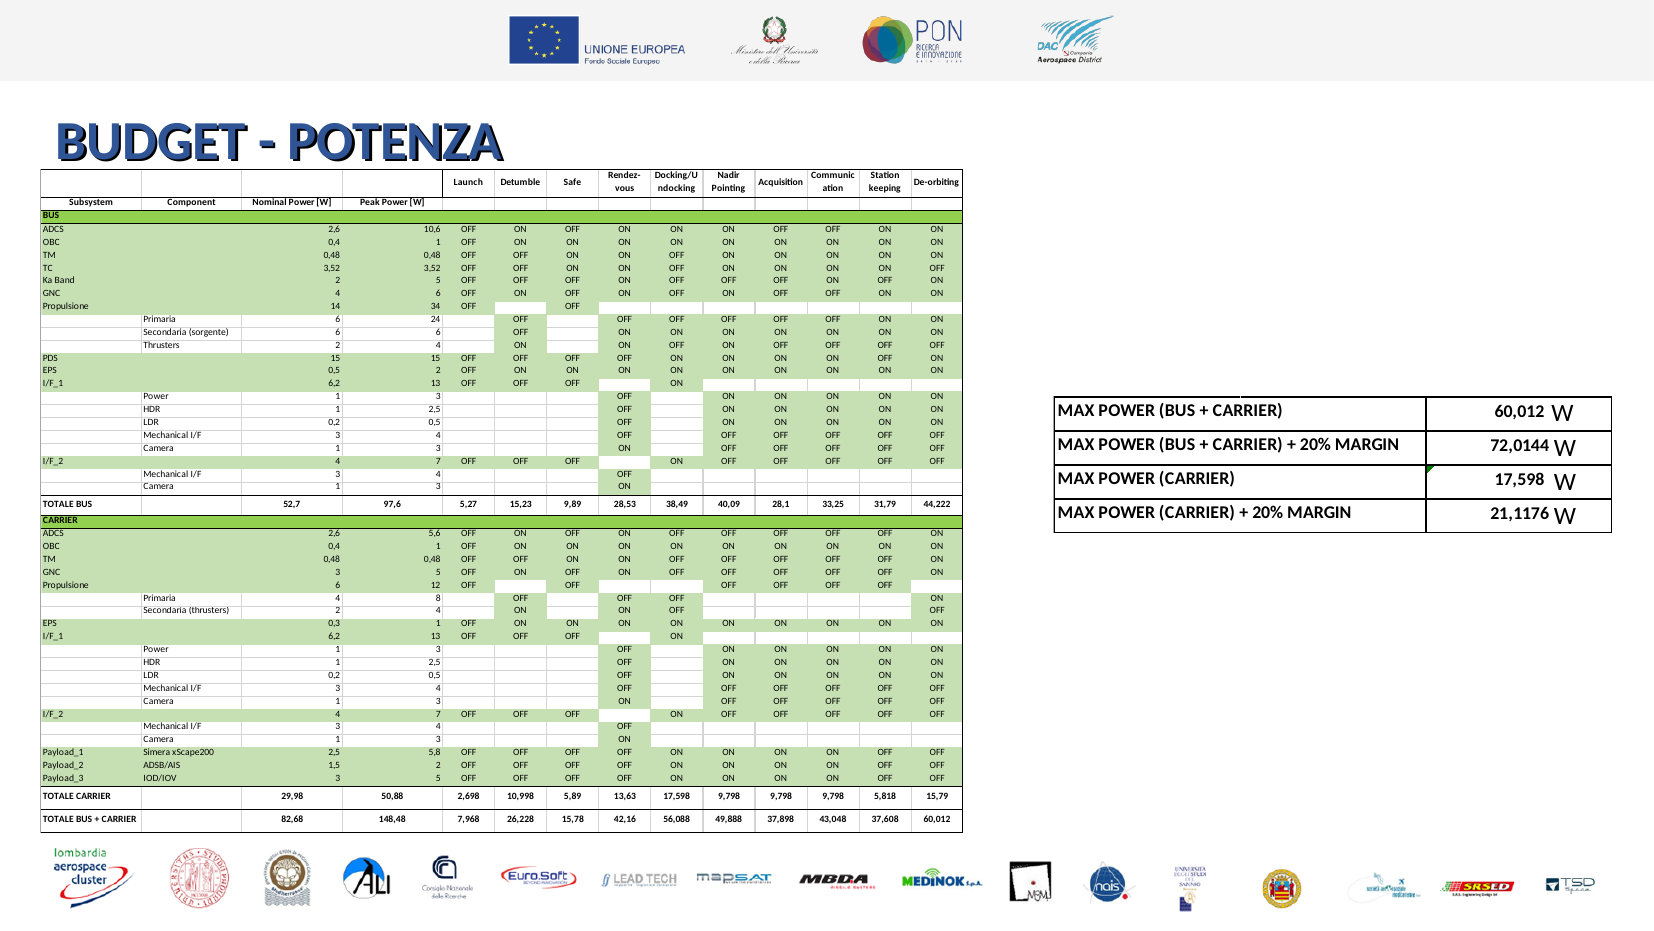

BUDGET - POTENZA
W
W
W
W